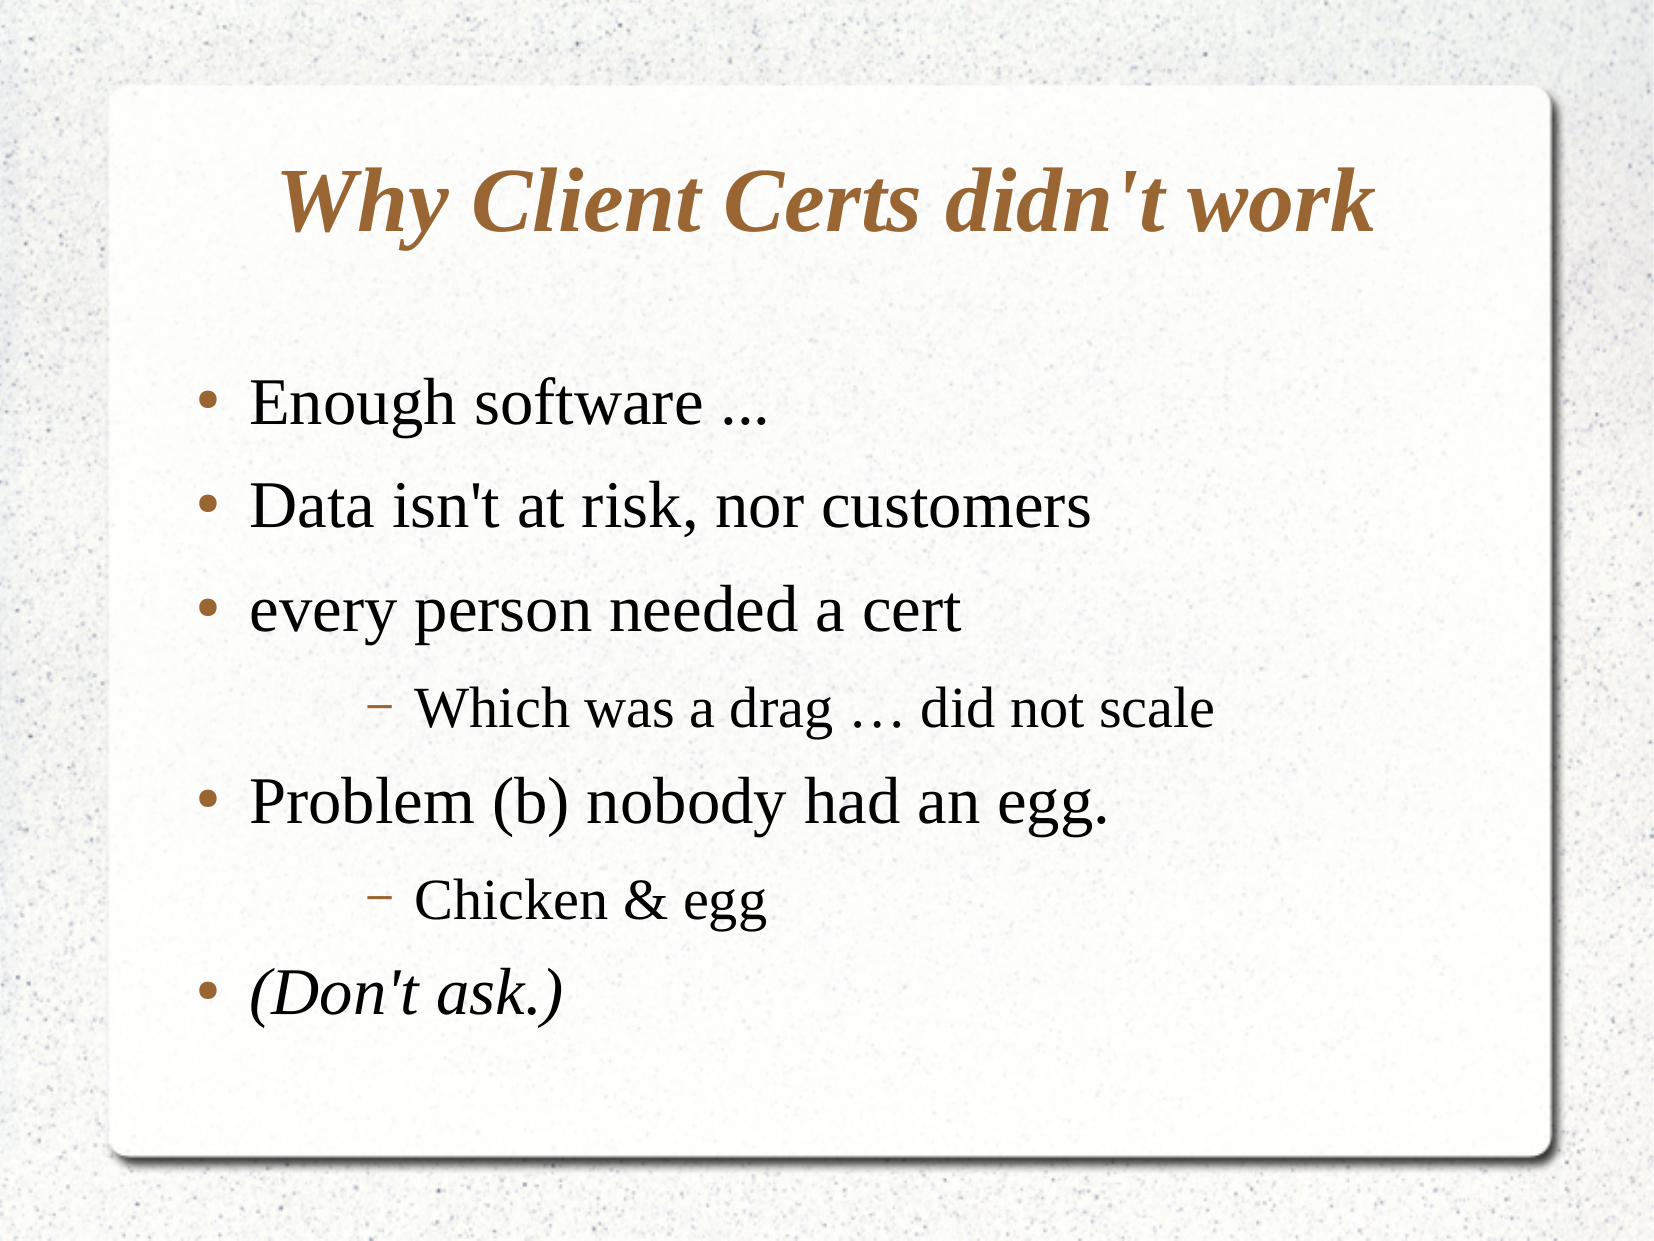

# Why Client Certs didn't work
Enough software ...
Data isn't at risk, nor customers
every person needed a cert
Which was a drag … did not scale
Problem (b) nobody had an egg.
Chicken & egg
(Don't ask.)